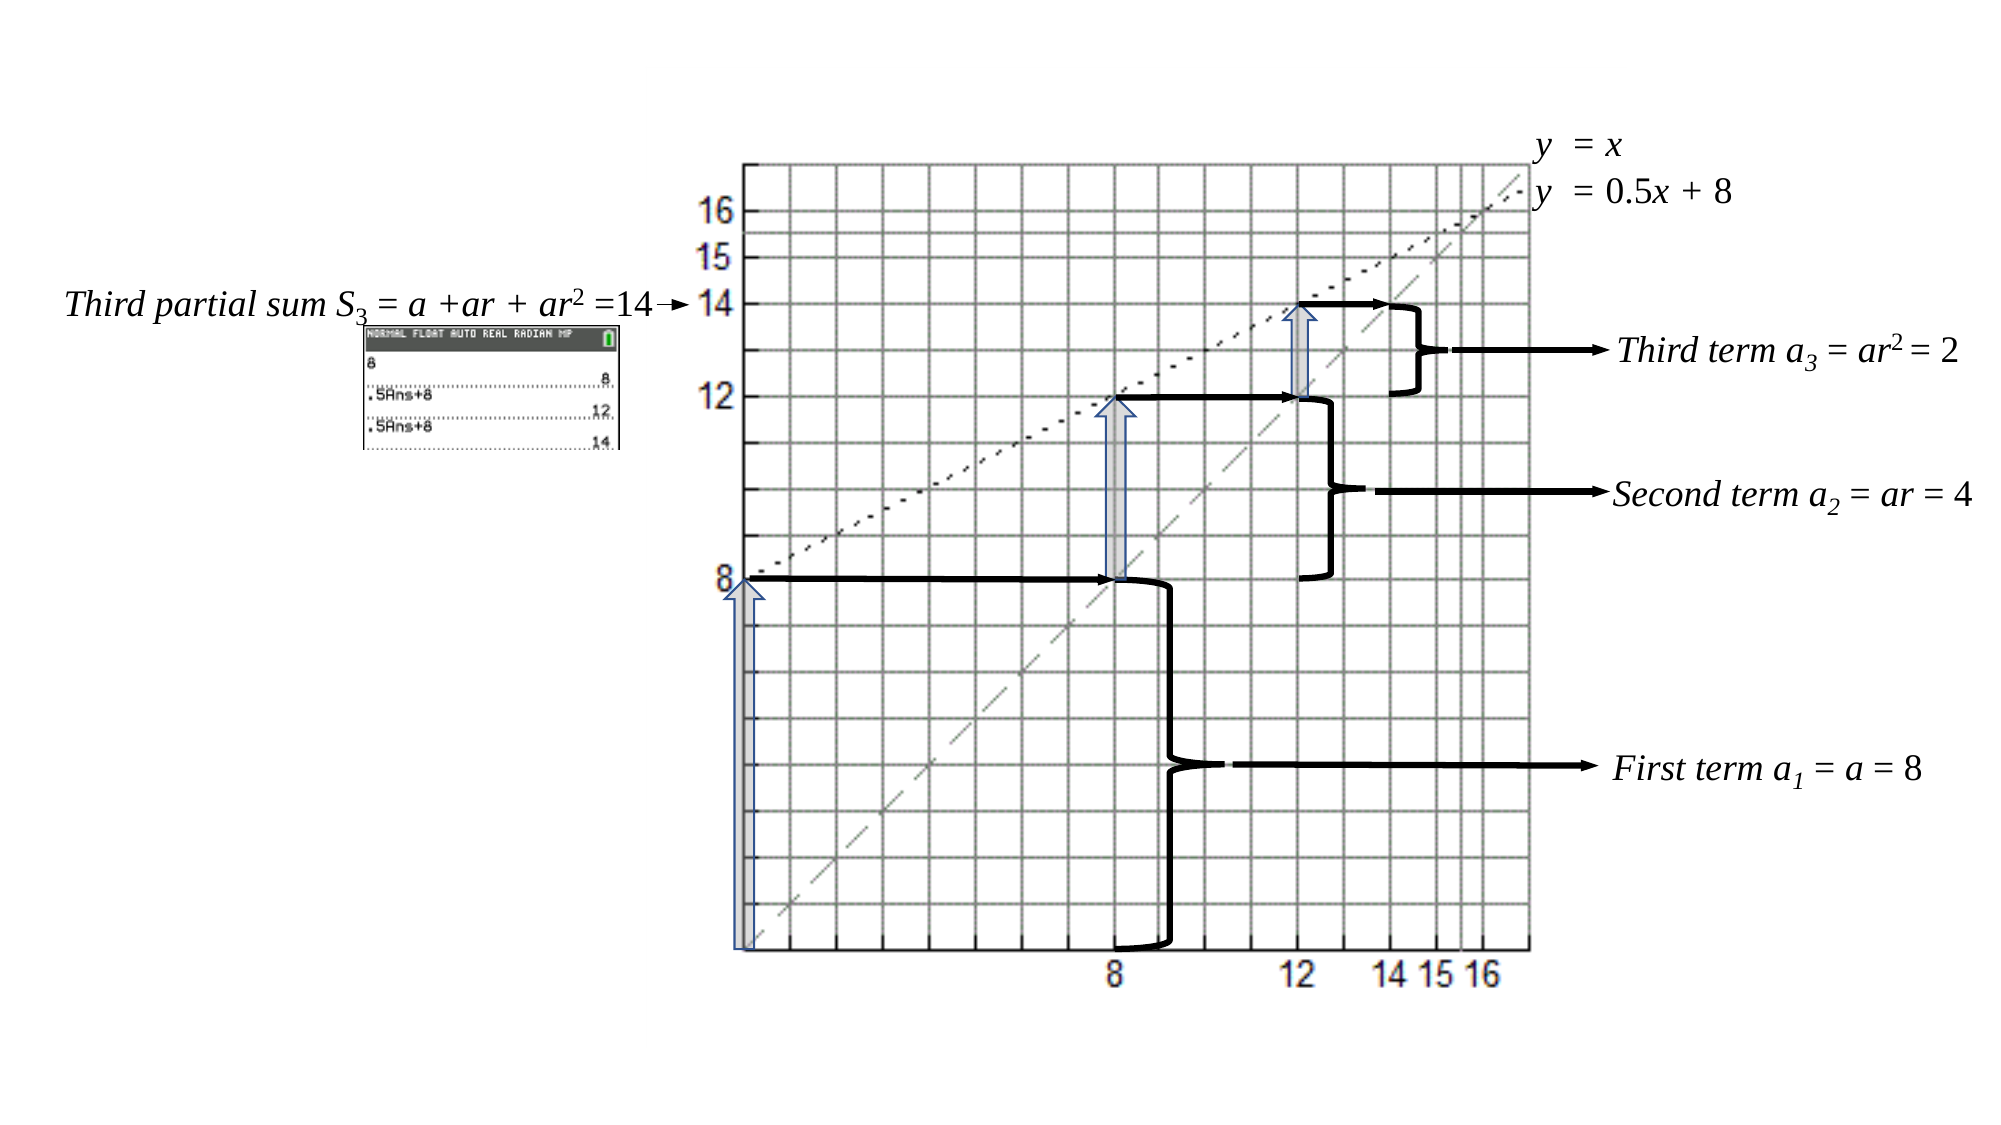

y = x
 y = 0.5x + 8
Third partial sum S3 = a +ar + ar2 =14
Third term a3 = ar2 = 2
Second term a2 = ar = 4
First term a1 = a = 8